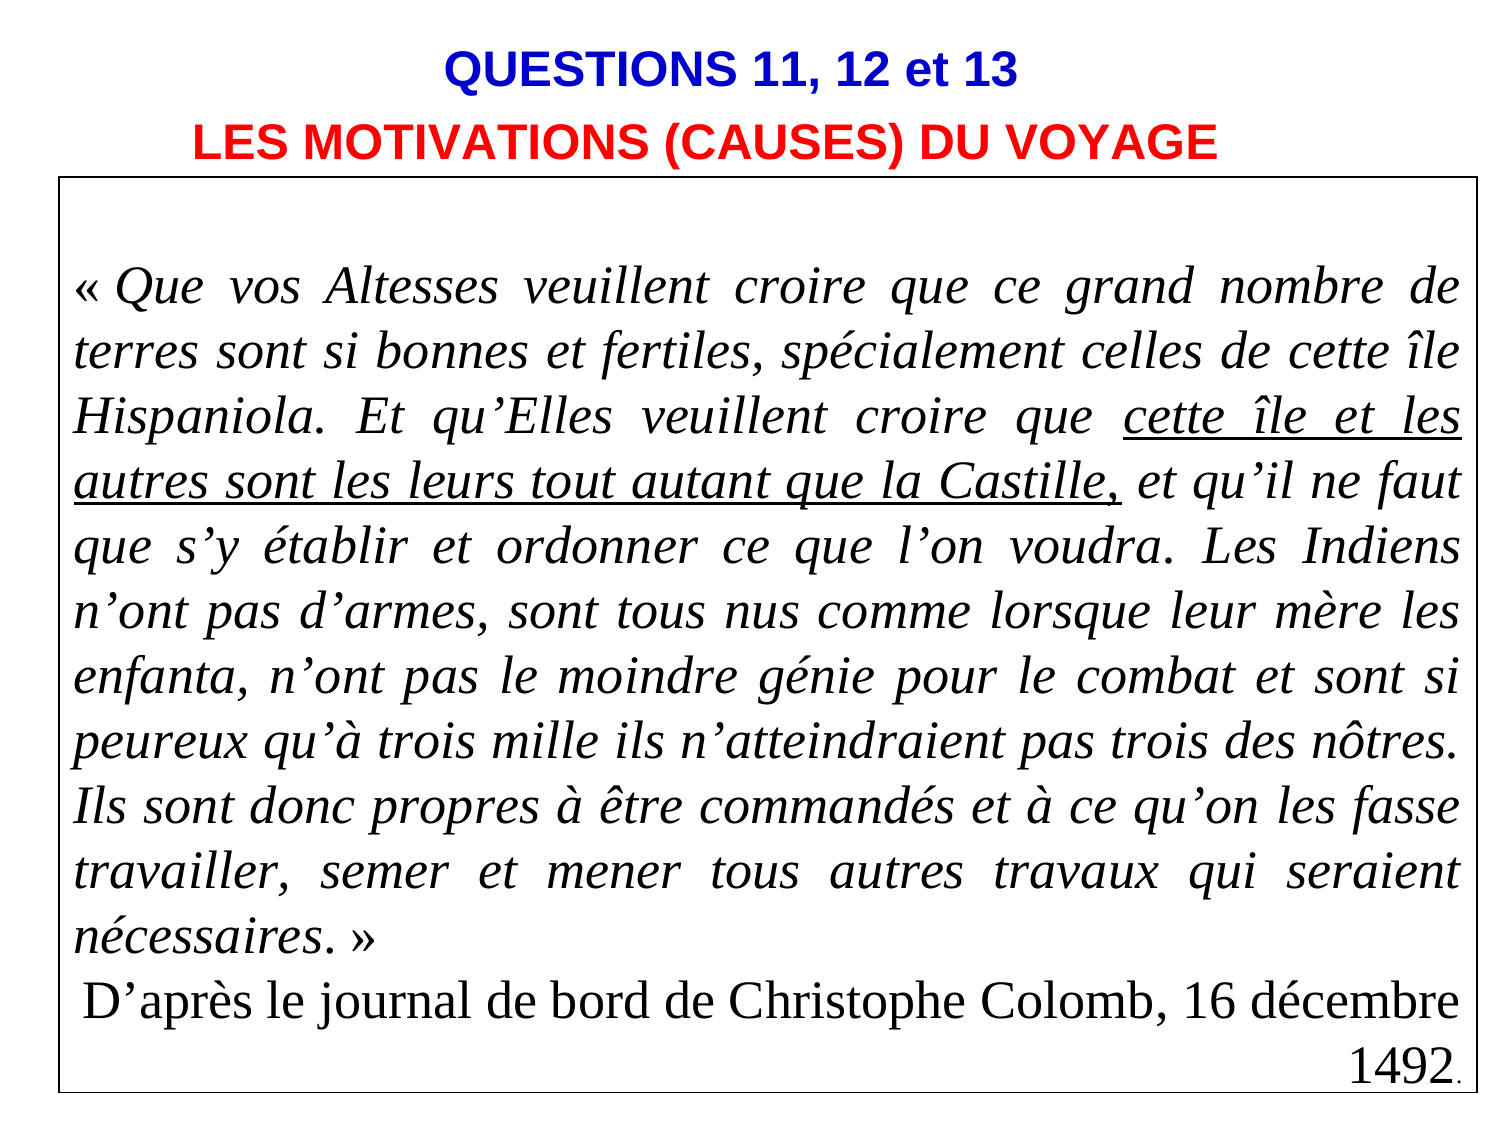

QUESTIONS 11, 12 et 13
LES MOTIVATIONS (CAUSES) DU VOYAGE
« Que vos Altesses veuillent croire que ce grand nombre de terres sont si bonnes et fertiles, spécialement celles de cette île Hispaniola. Et qu’Elles veuillent croire que cette île et les autres sont les leurs tout autant que la Castille, et qu’il ne faut que s’y établir et ordonner ce que l’on voudra. Les Indiens n’ont pas d’armes, sont tous nus comme lorsque leur mère les enfanta, n’ont pas le moindre génie pour le combat et sont si peureux qu’à trois mille ils n’atteindraient pas trois des nôtres. Ils sont donc propres à être commandés et à ce qu’on les fasse travailler, semer et mener tous autres travaux qui seraient nécessaires. »
D’après le journal de bord de Christophe Colomb, 16 décembre 1492.